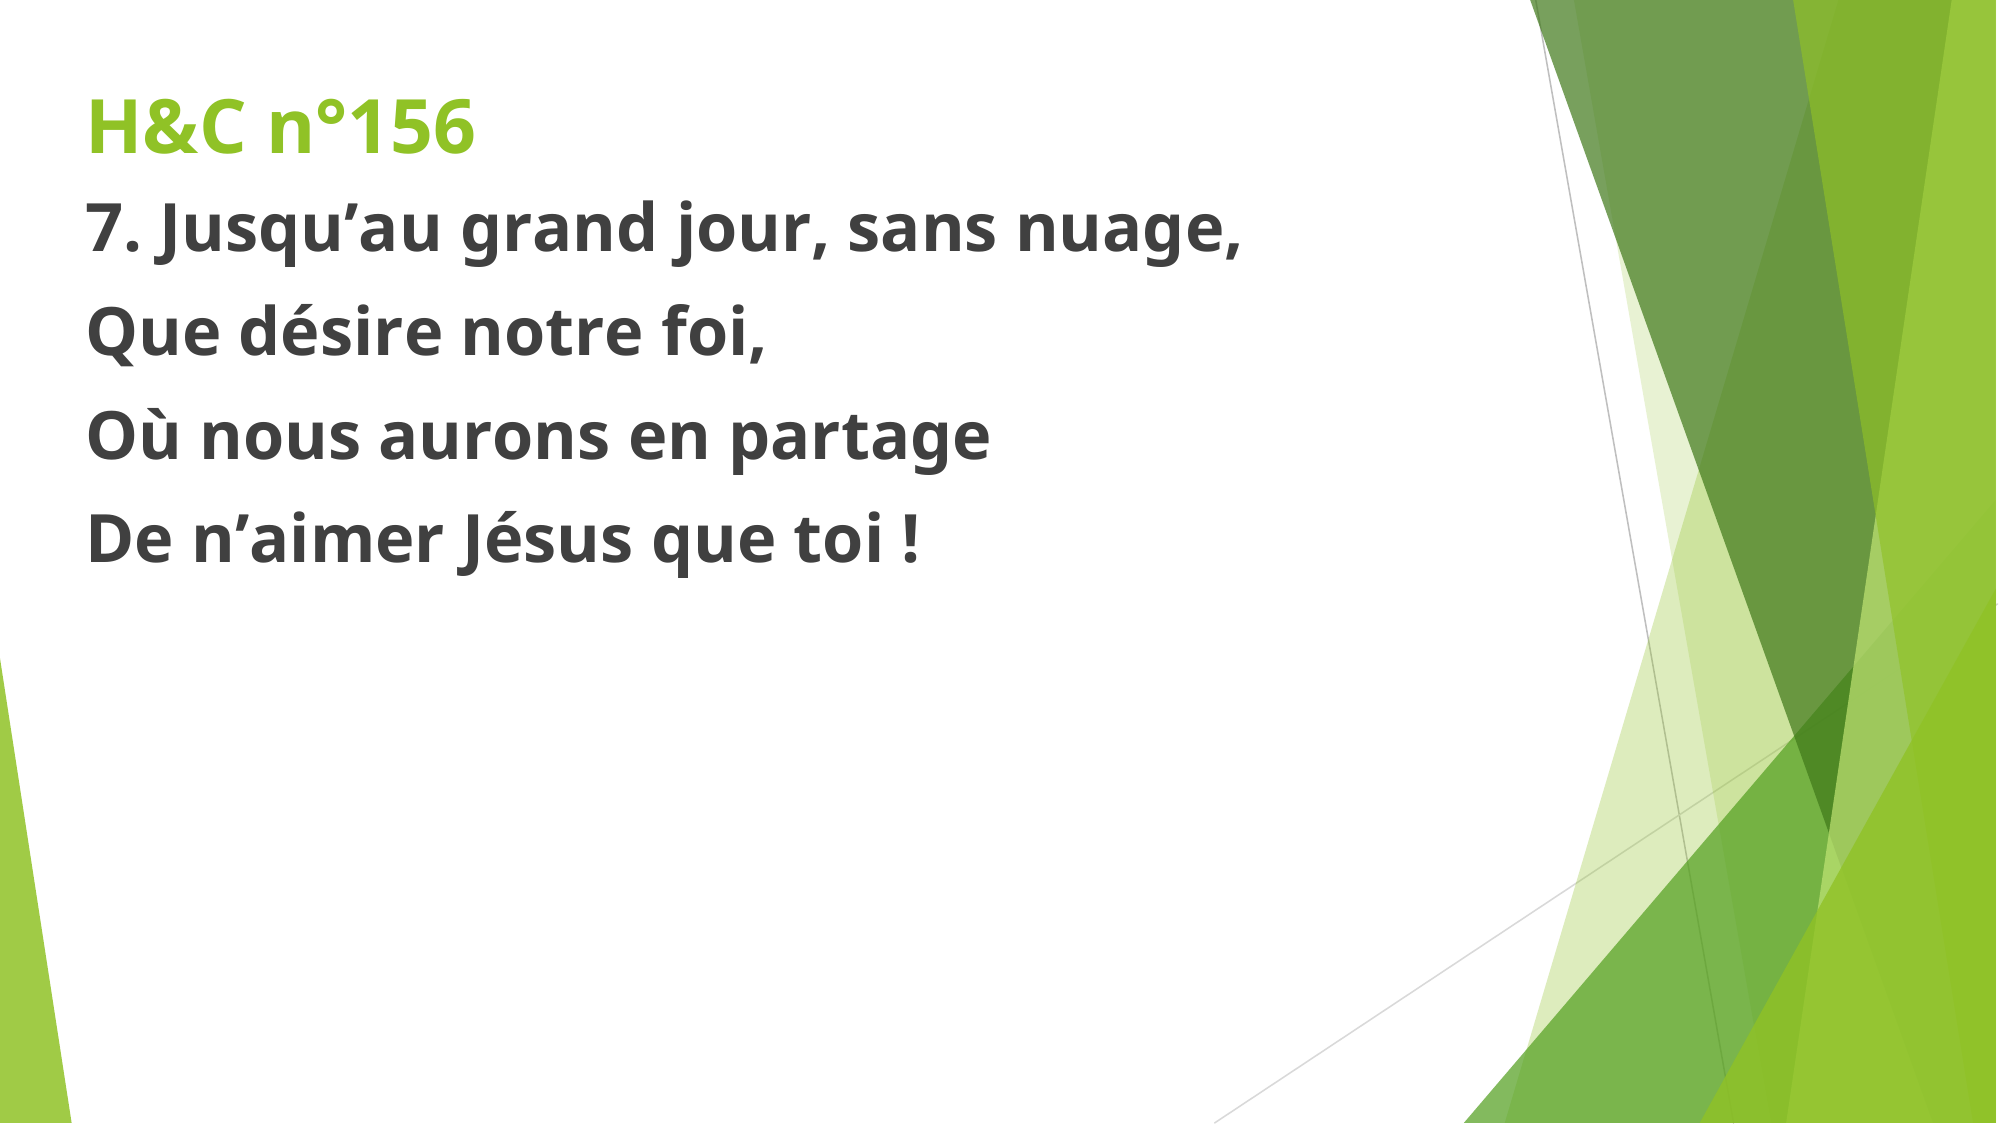

H&C n°156
7. Jusqu’au grand jour, sans nuage,
Que désire notre foi,
Où nous aurons en partage
De n’aimer Jésus que toi !